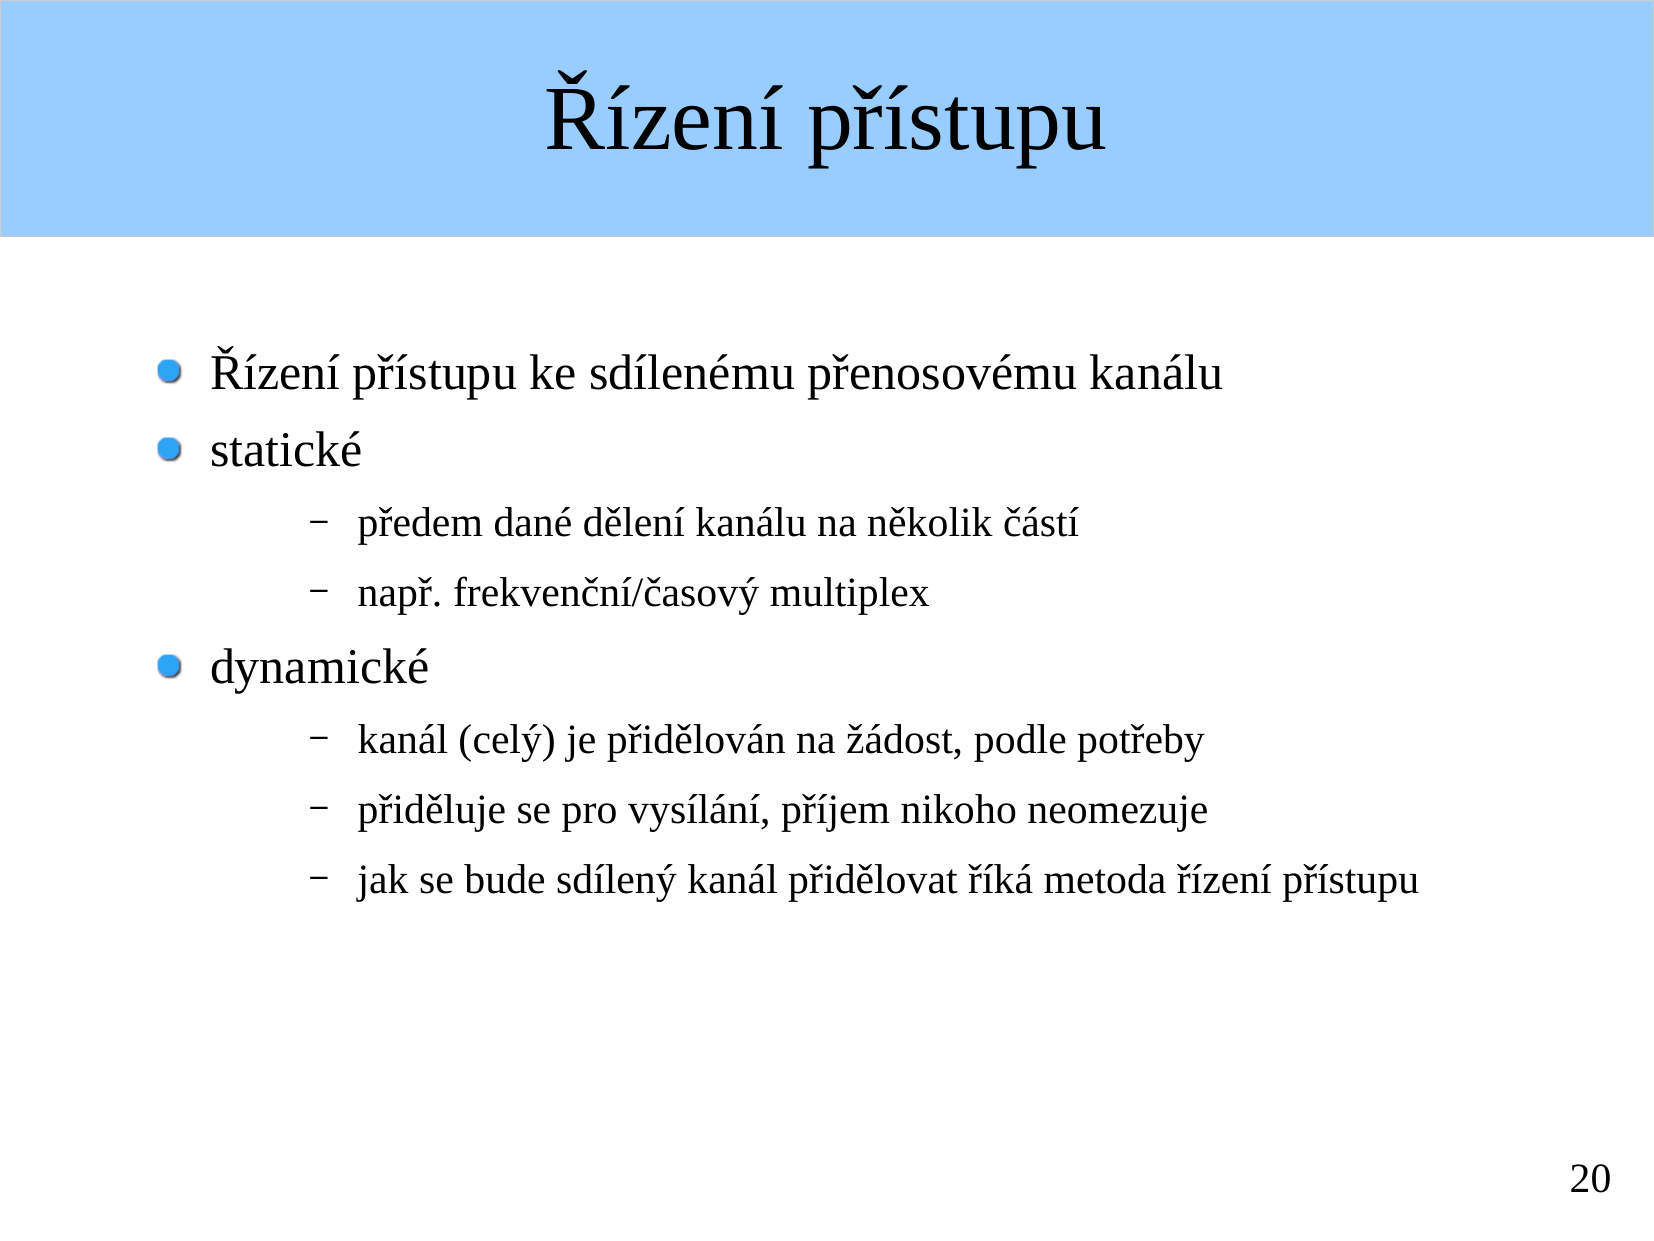

# Řízení přístupu
Řízení přístupu ke sdílenému přenosovému kanálu
statické
předem dané dělení kanálu na několik částí
např. frekvenční/časový multiplex
dynamické
kanál (celý) je přidělován na žádost, podle potřeby
přiděluje se pro vysílání, příjem nikoho neomezuje
jak se bude sdílený kanál přidělovat říká metoda řízení přístupu